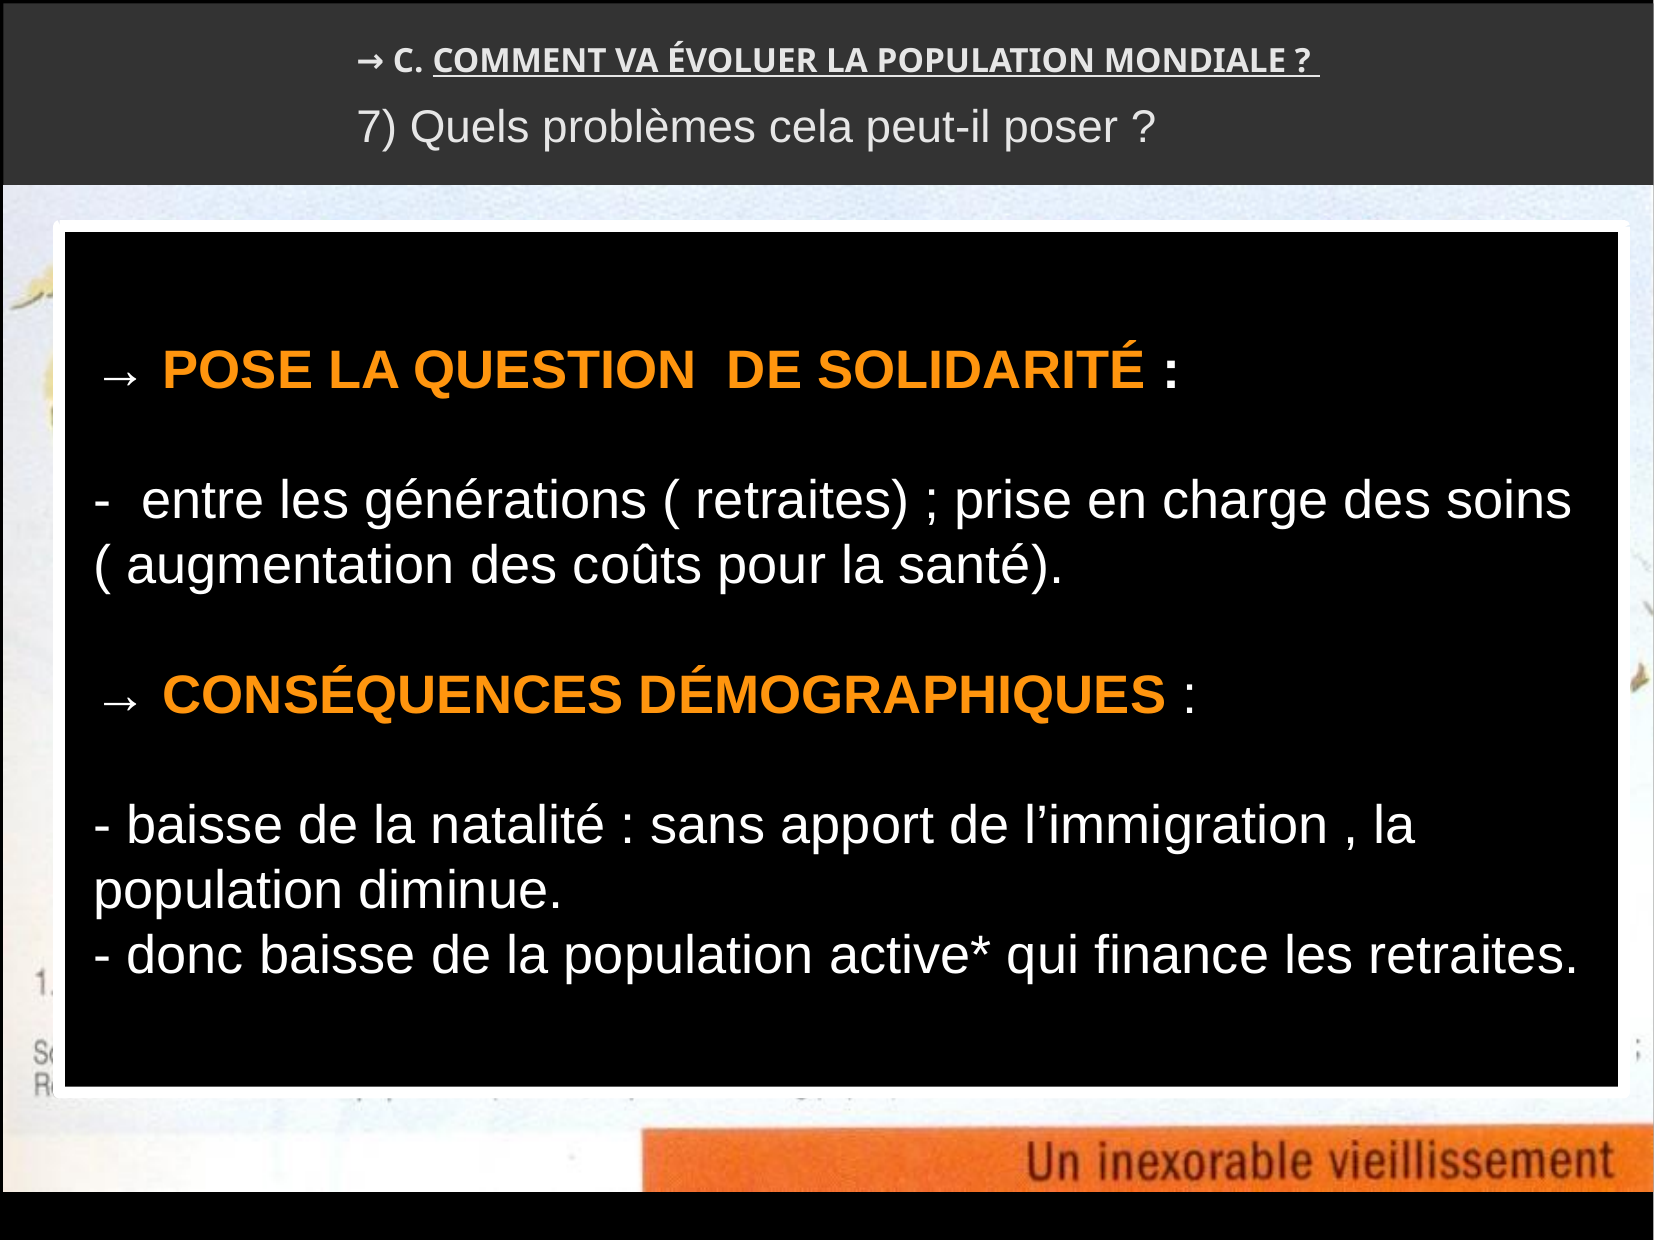

→ C. COMMENT VA ÉVOLUER LA POPULATION MONDIALE ?
7) Quels problèmes cela peut-il poser ?
→ POSE LA QUESTION DE SOLIDARITÉ :
- entre les générations ( retraites) ; prise en charge des soins
( augmentation des coûts pour la santé).
→ CONSÉQUENCES DÉMOGRAPHIQUES :
- baisse de la natalité : sans apport de l’immigration , la population diminue.
- donc baisse de la population active* qui finance les retraites.